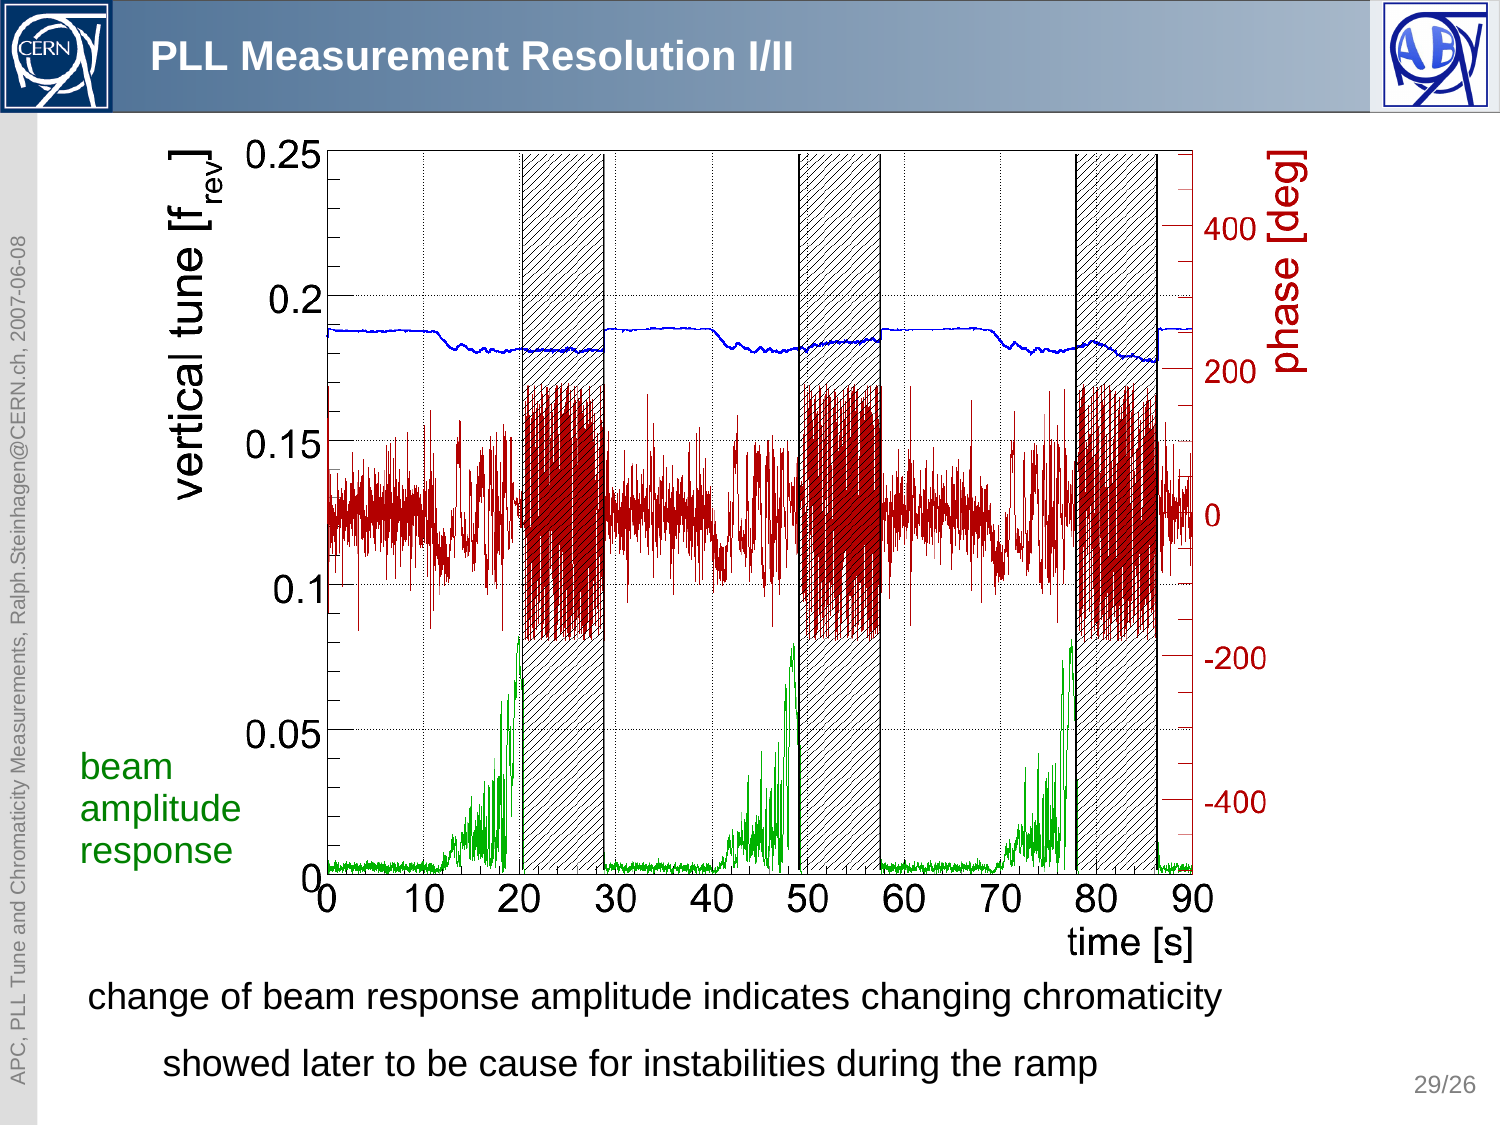

# PLL Measurement Resolution I/II
beam
amplitude
response
change of beam response amplitude indicates changing chromaticity
showed later to be cause for instabilities during the ramp